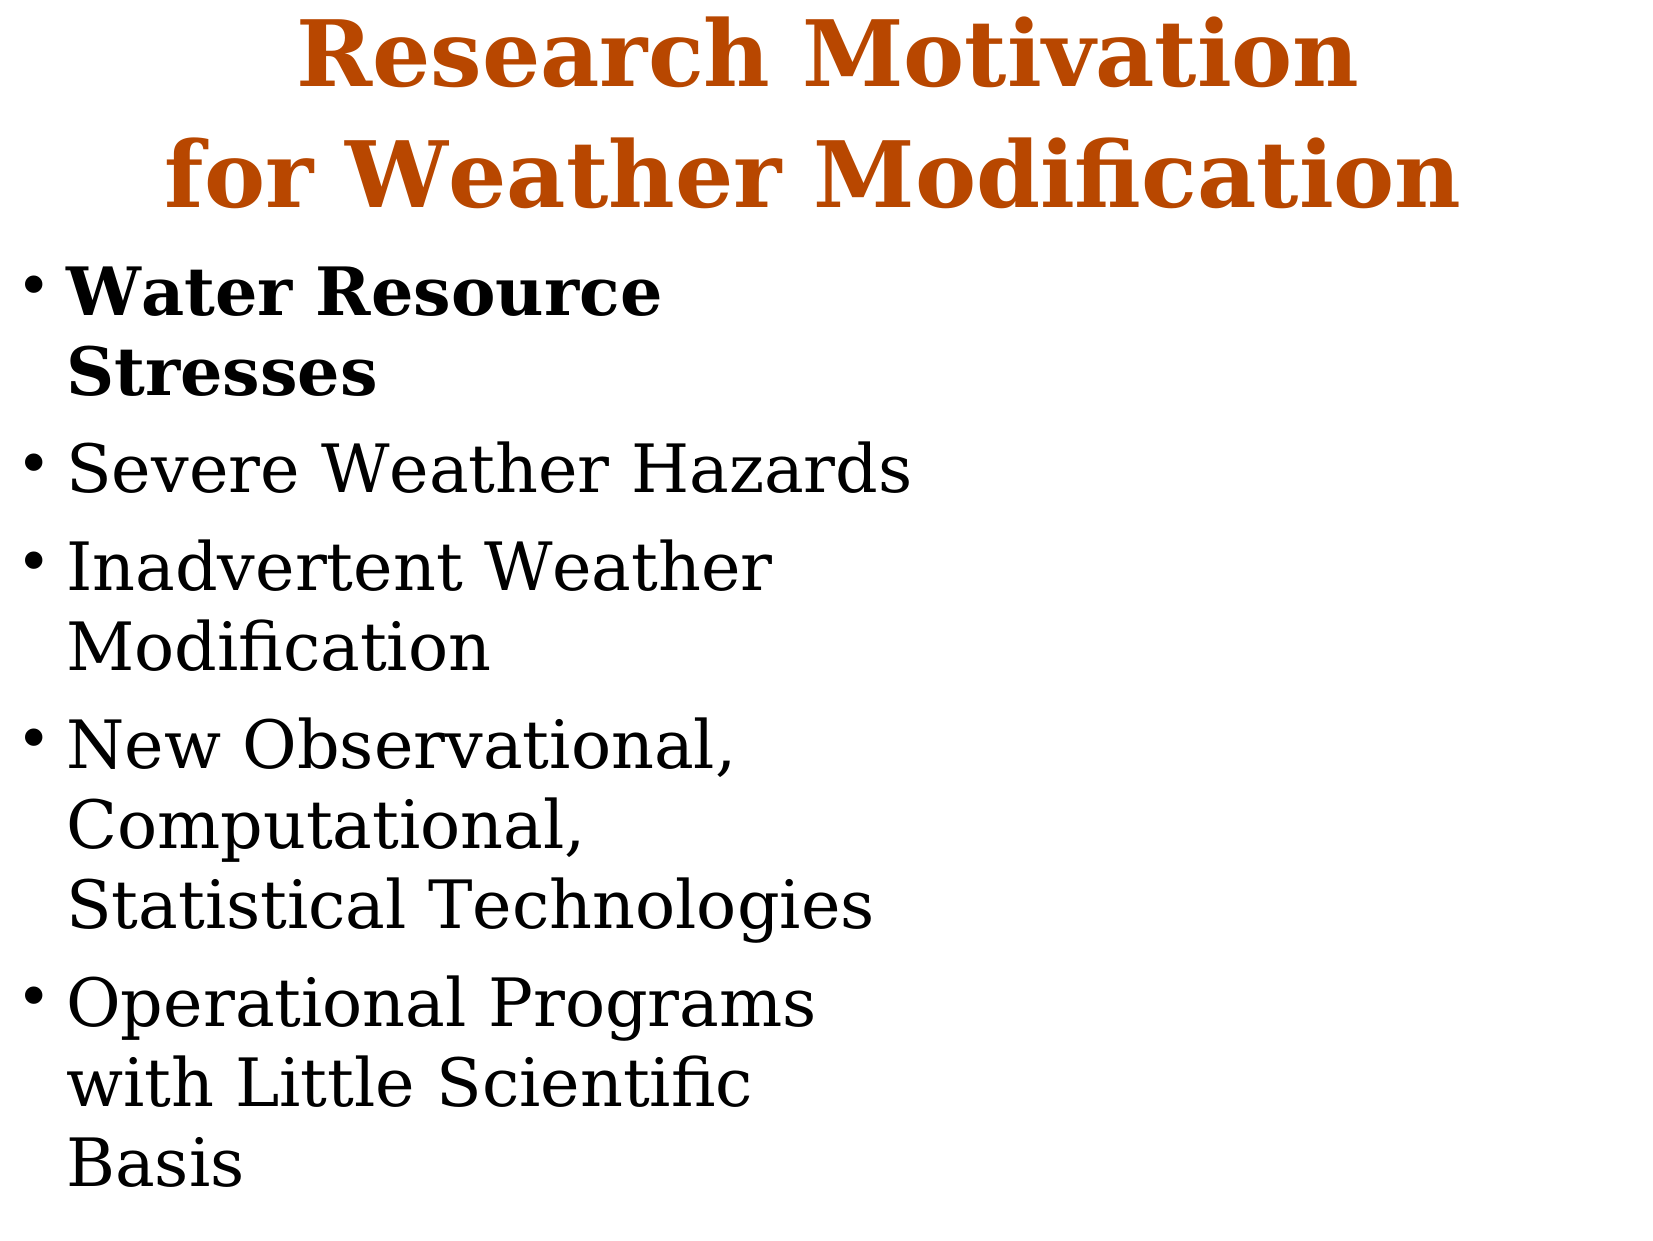

# Research Motivation for Weather Modification
Water Resource Stresses
Severe Weather Hazards
Inadvertent Weather Modification
New Observational, Computational, Statistical Technologies
Operational Programs with Little Scientific Basis